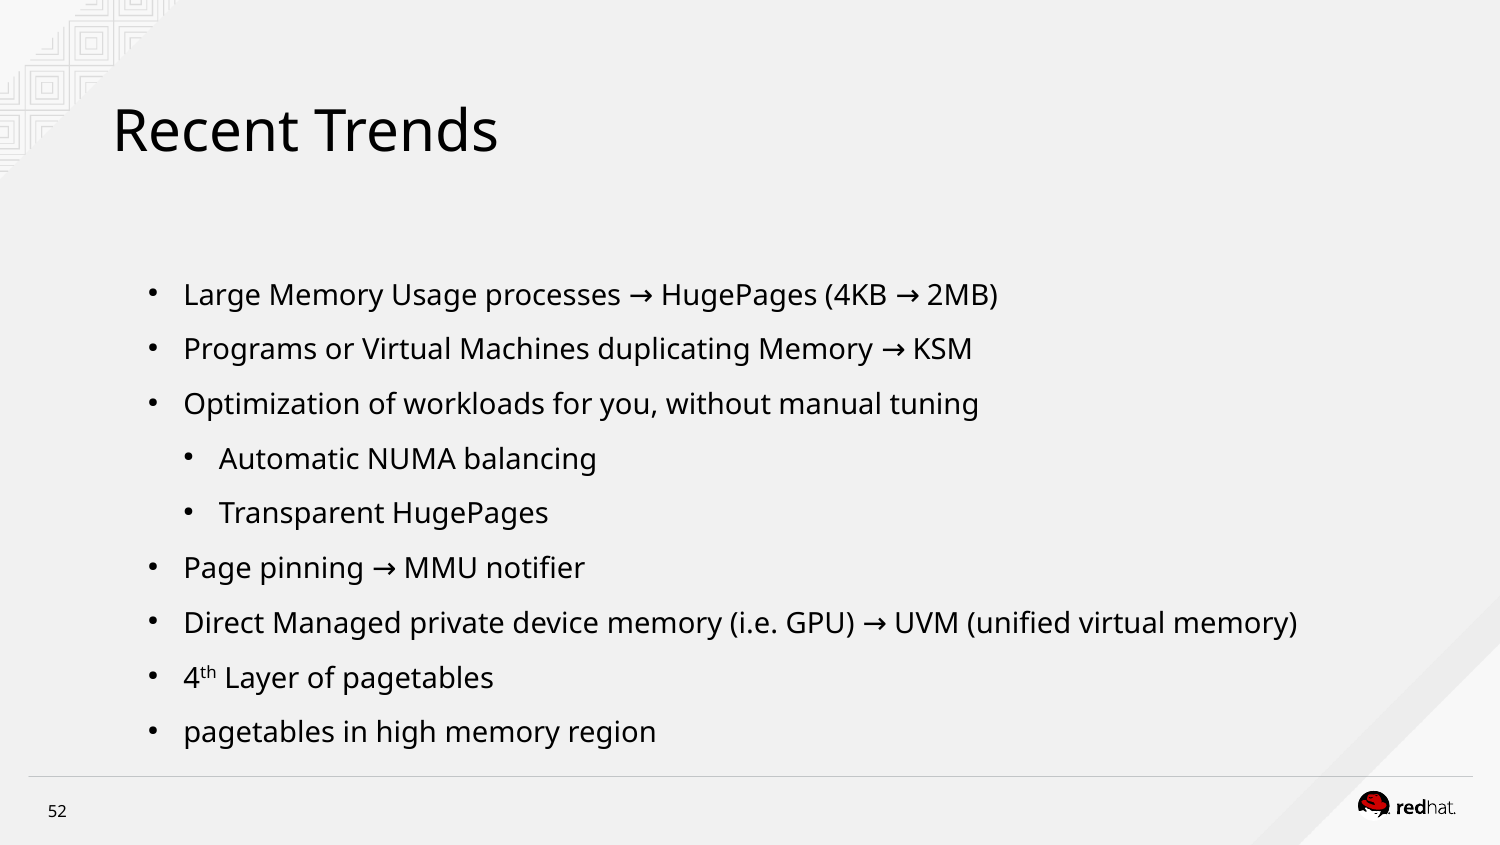

# Recent Trends
Large Memory Usage processes → HugePages (4KB → 2MB)
Programs or Virtual Machines duplicating Memory → KSM
Optimization of workloads for you, without manual tuning
Automatic NUMA balancing
Transparent HugePages
Page pinning → MMU notifier
Direct Managed private device memory (i.e. GPU) → UVM (unified virtual memory)
4th Layer of pagetables
pagetables in high memory region
52